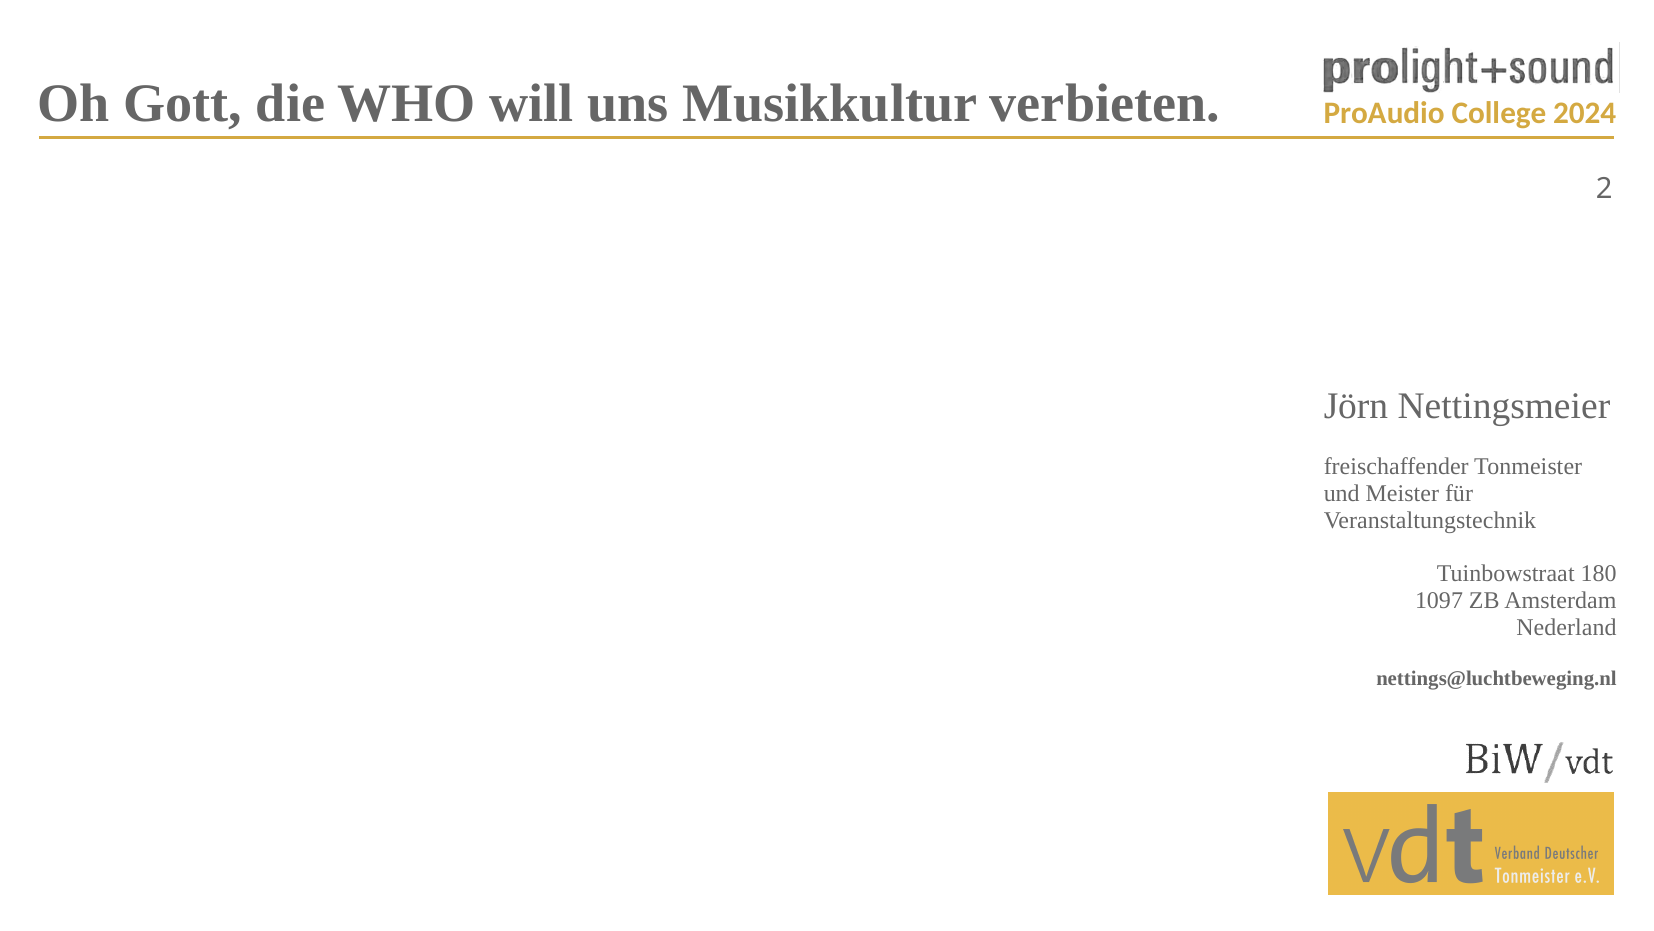

# Oh Gott, die WHO will uns Musikkultur verbieten.
2